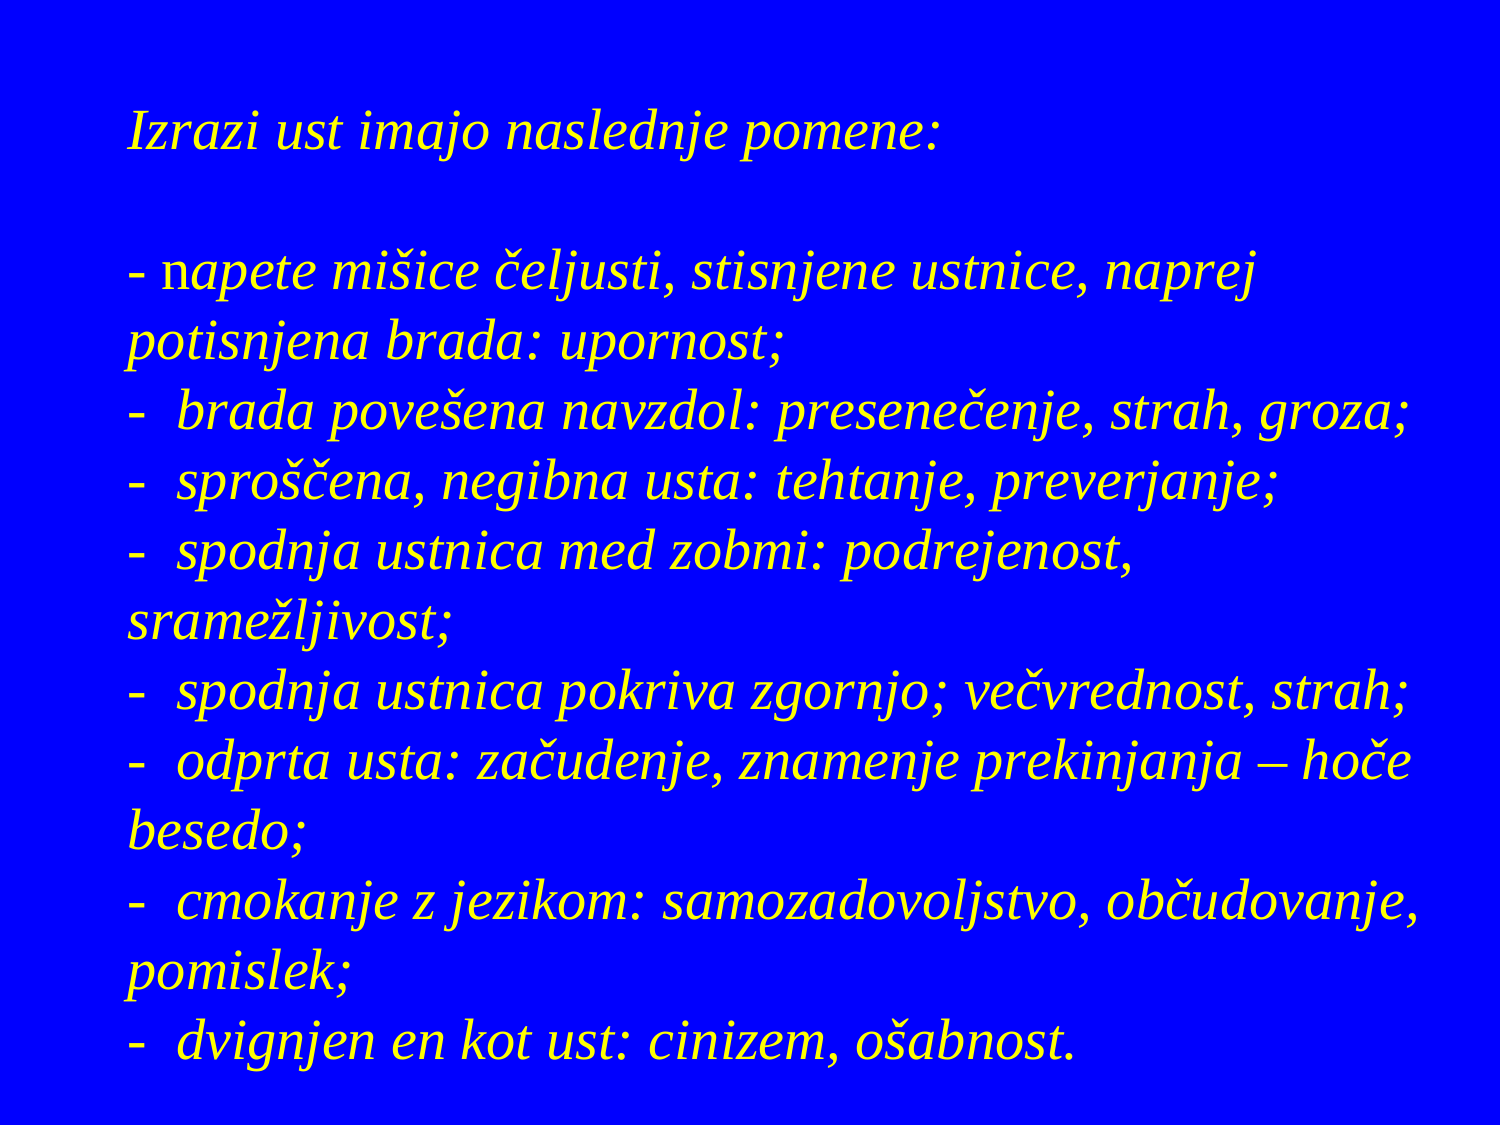

# Izrazi ust imajo naslednje pomene:   - napete mišice čeljusti, stisnjene ustnice, naprej potisnjena brada: upornost; -  brada povešena navzdol: presenečenje, strah, groza; -  sproščena, negibna usta: tehtanje, preverjanje; -  spodnja ustnica med zobmi: podrejenost, sramežljivost; -  spodnja ustnica pokriva zgornjo; večvrednost, strah; -  odprta usta: začudenje, znamenje prekinjanja – hoče besedo; -  cmokanje z jezikom: samozadovoljstvo, občudovanje, pomislek; -  dvignjen en kot ust: cinizem, ošabnost.